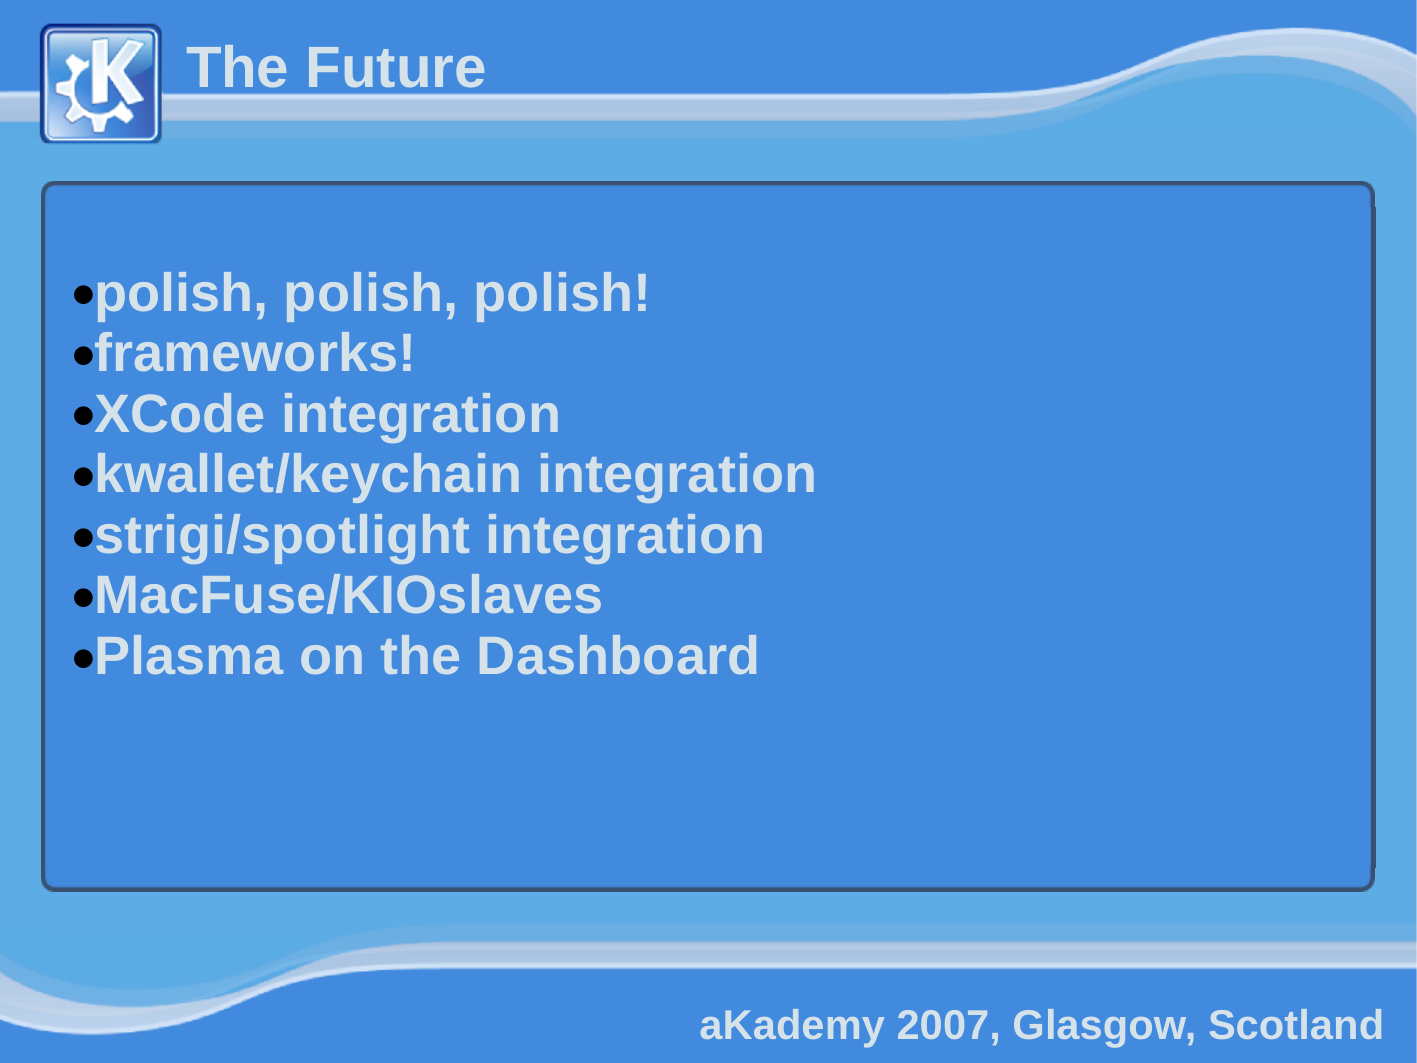

The Future
polish, polish, polish!
frameworks!
XCode integration
kwallet/keychain integration
strigi/spotlight integration
MacFuse/KIOslaves
Plasma on the Dashboard